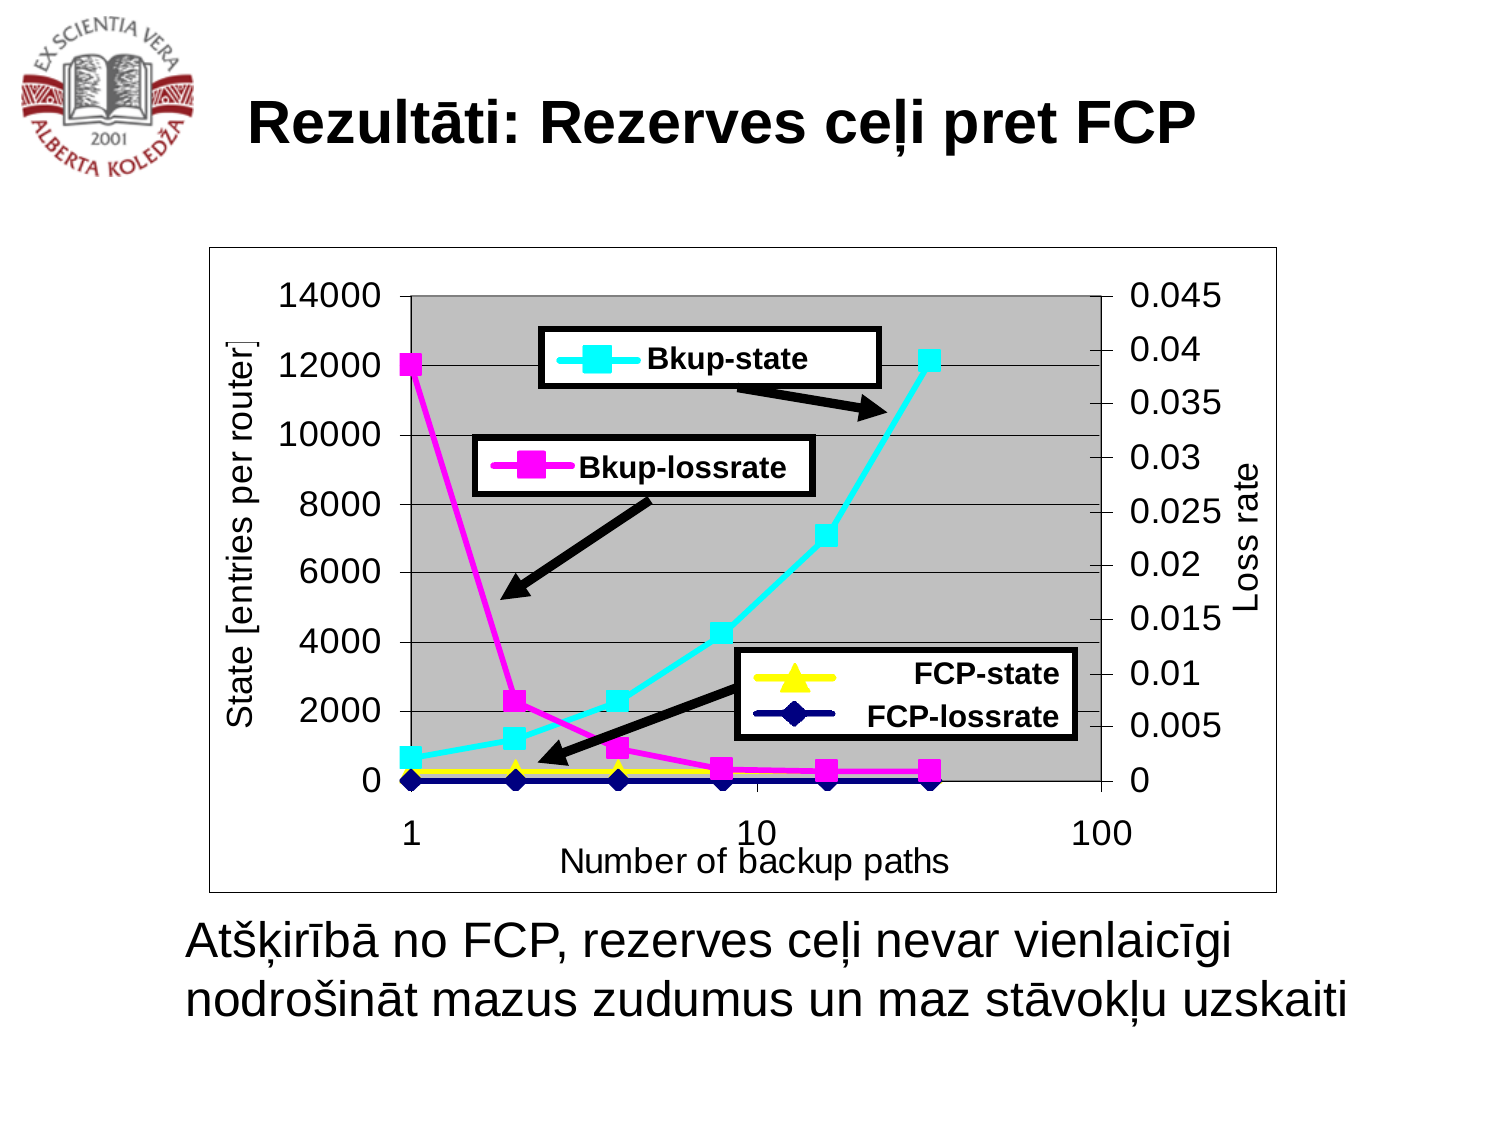

# Rezultāti: Rezerves ceļi pret FCP
 Bkup-state
 Bkup-lossrate
 FCP-state
 FCP-lossrate
Atšķirībā no FCP, rezerves ceļi nevar vienlaicīgi nodrošināt mazus zudumus un maz stāvokļu uzskaiti